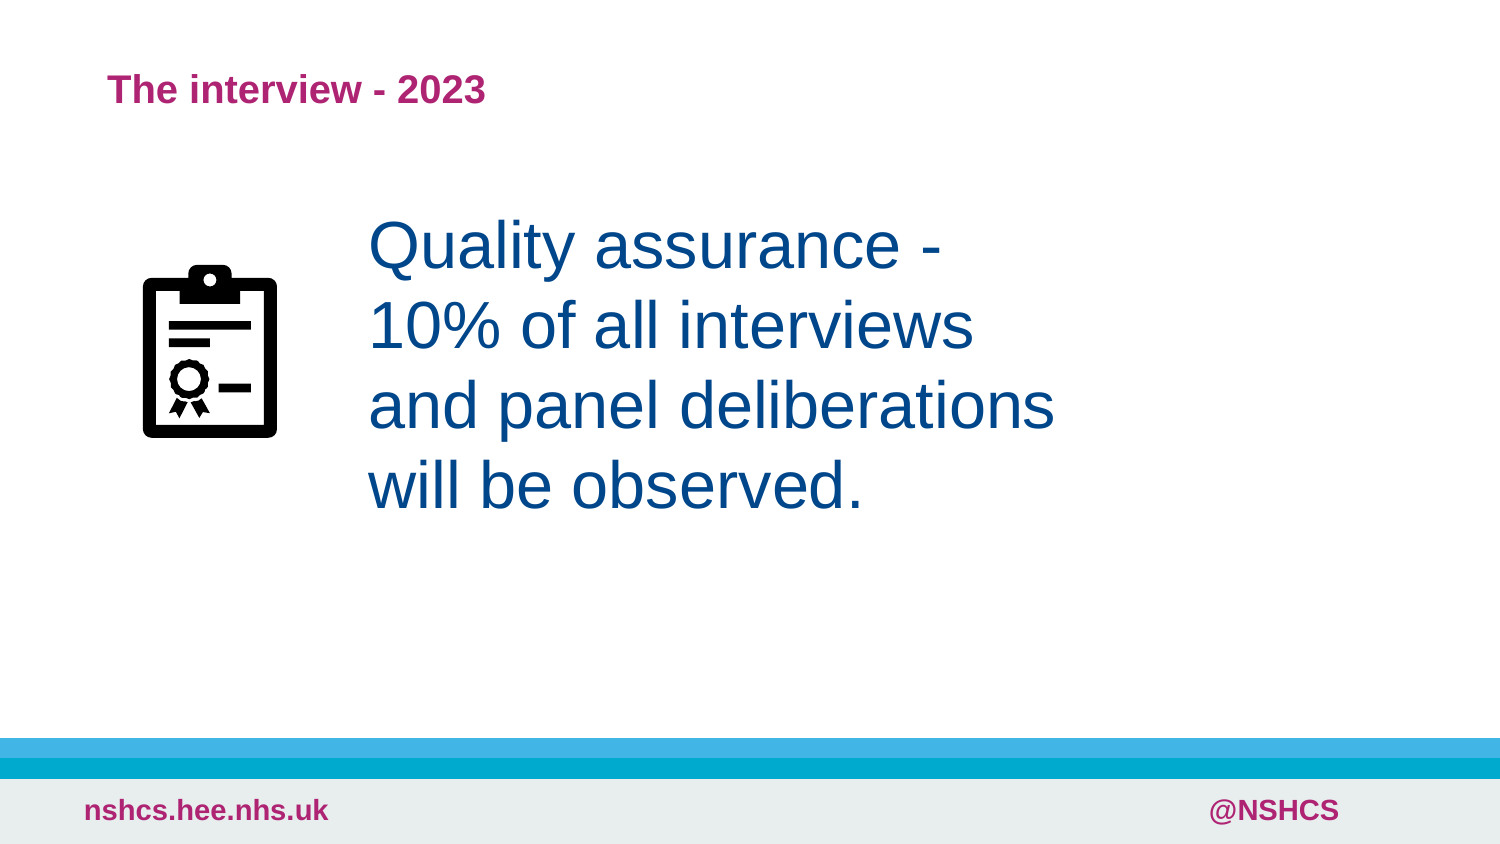

# The interview - 2023
Quality assurance - 10% of all interviews and panel deliberations will be observed.